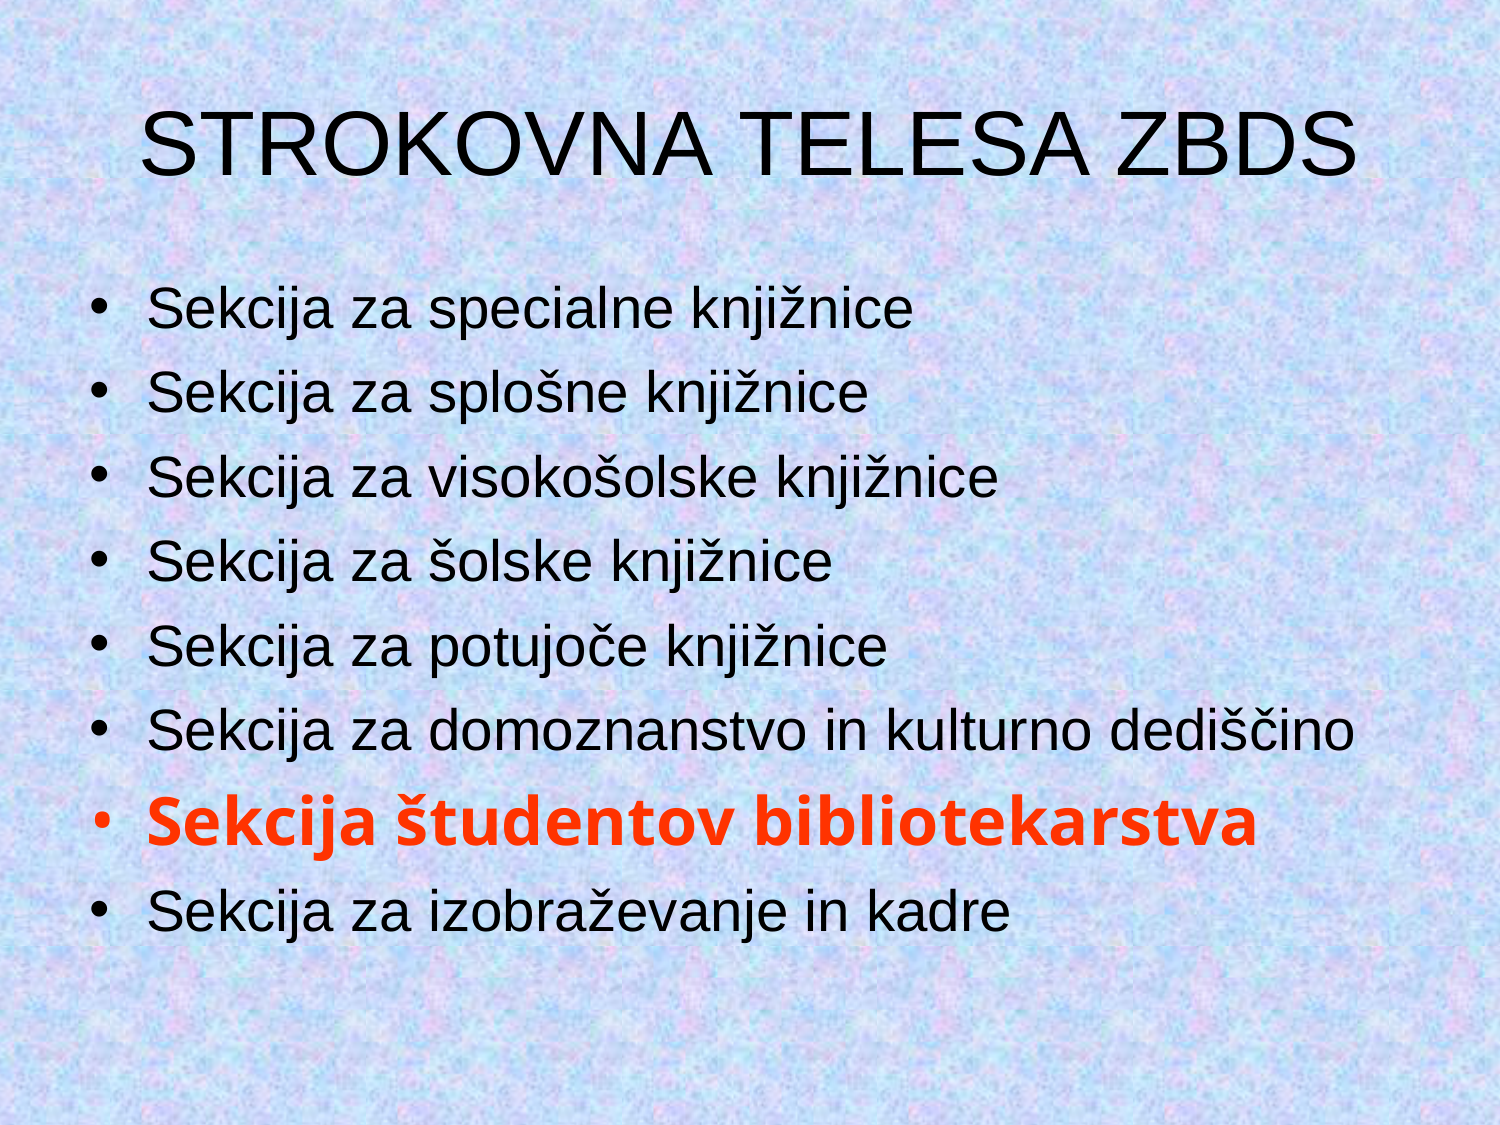

# STROKOVNA TELESA ZBDS
Sekcija za specialne knjižnice
Sekcija za splošne knjižnice
Sekcija za visokošolske knjižnice
Sekcija za šolske knjižnice
Sekcija za potujoče knjižnice
Sekcija za domoznanstvo in kulturno dediščino
Sekcija študentov bibliotekarstva
Sekcija za izobraževanje in kadre